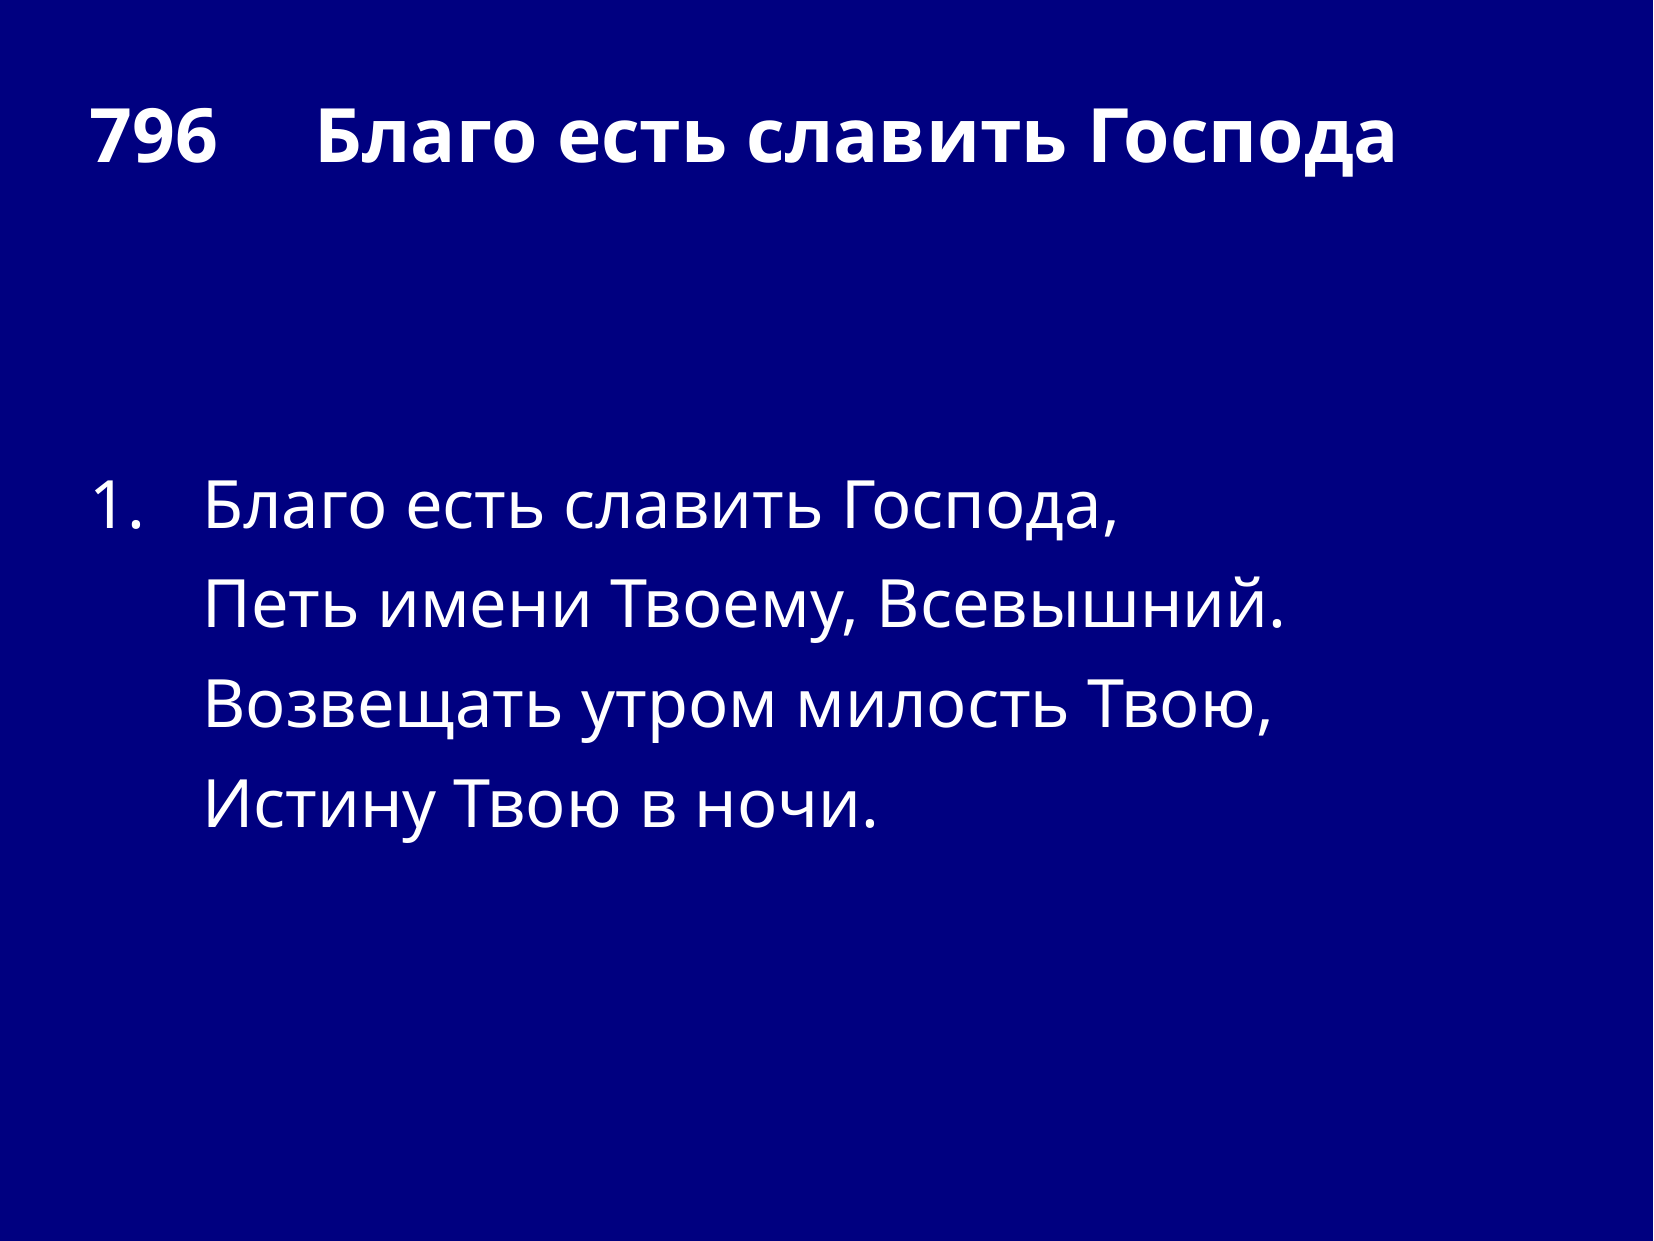

796	Благо есть славить Господа
1.	Благо есть славить Господа,
	Петь имени Твоему, Всевышний.
	Возвещать утром милость Твою,
	Истину Твою в ночи.